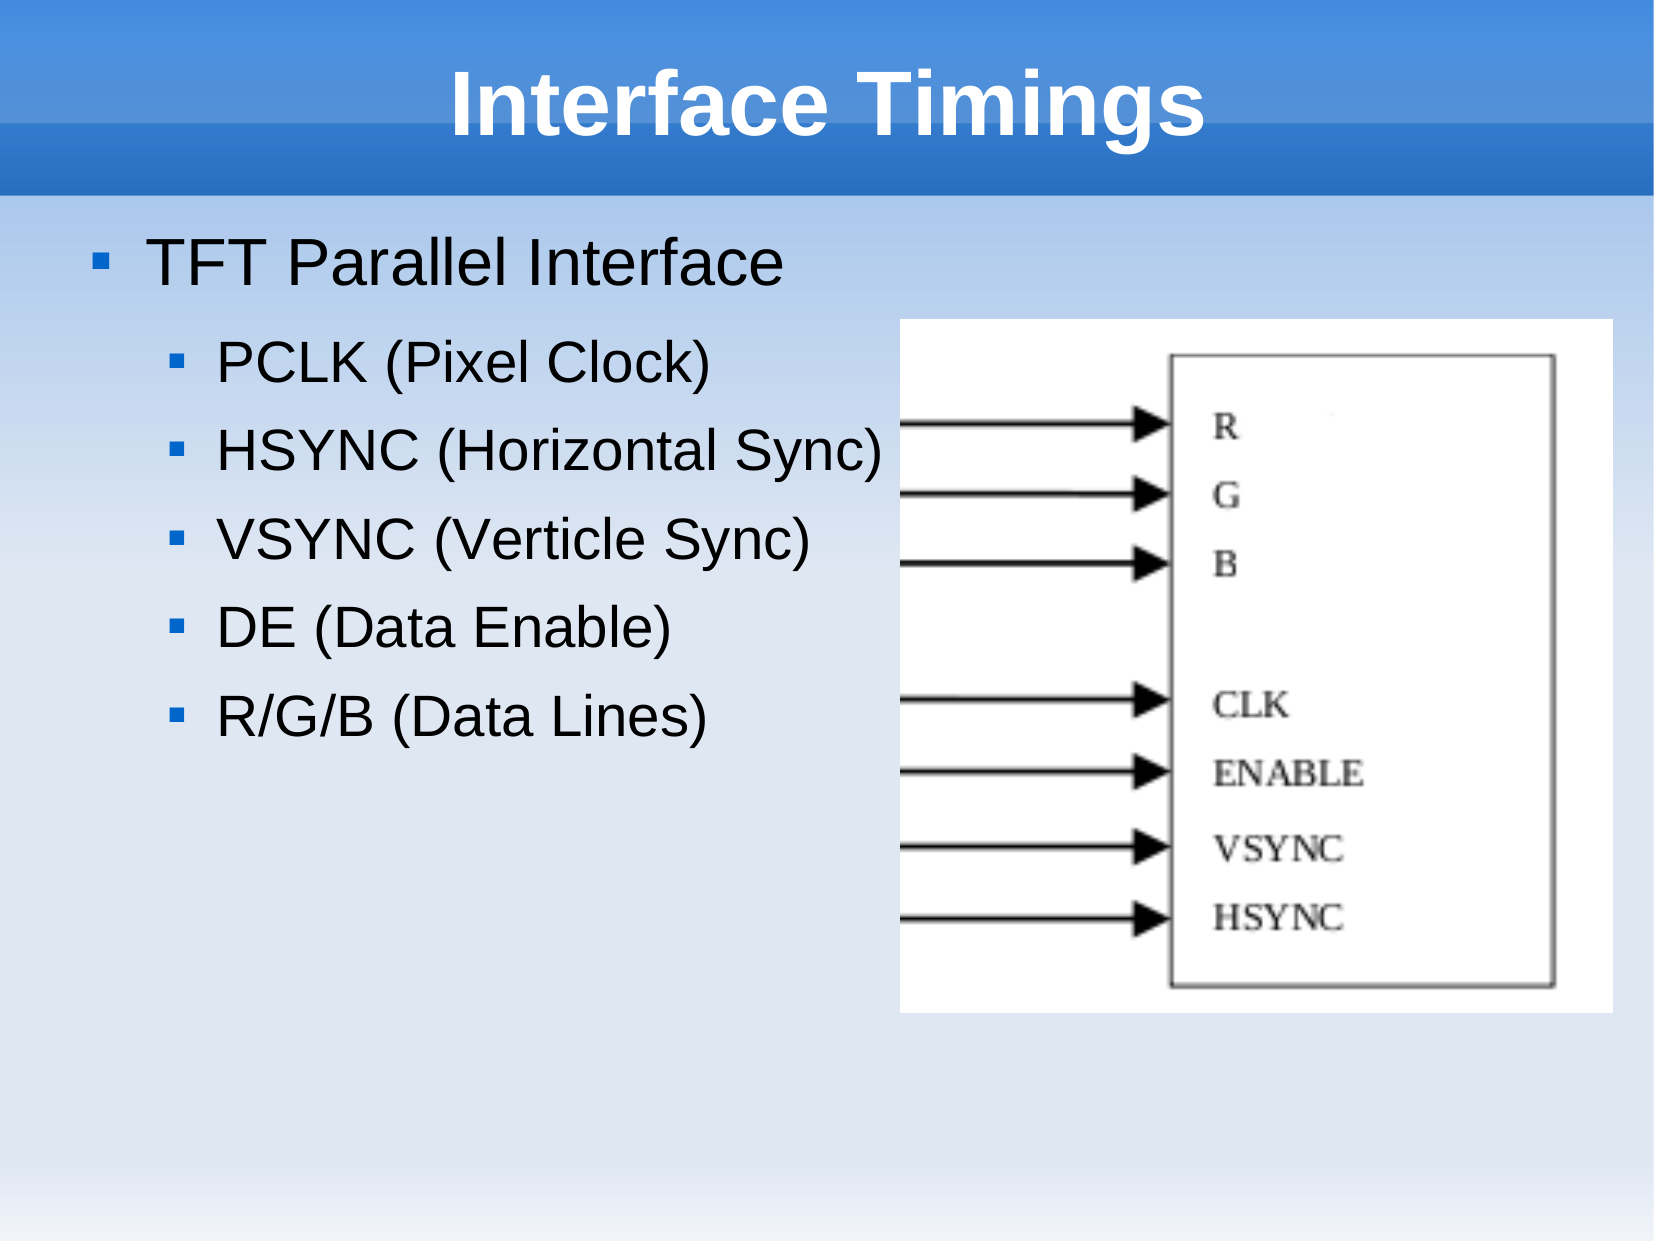

# Interface Timings
TFT Parallel Interface
PCLK (Pixel Clock)
HSYNC (Horizontal Sync)
VSYNC (Verticle Sync)
DE (Data Enable)
R/G/B (Data Lines)